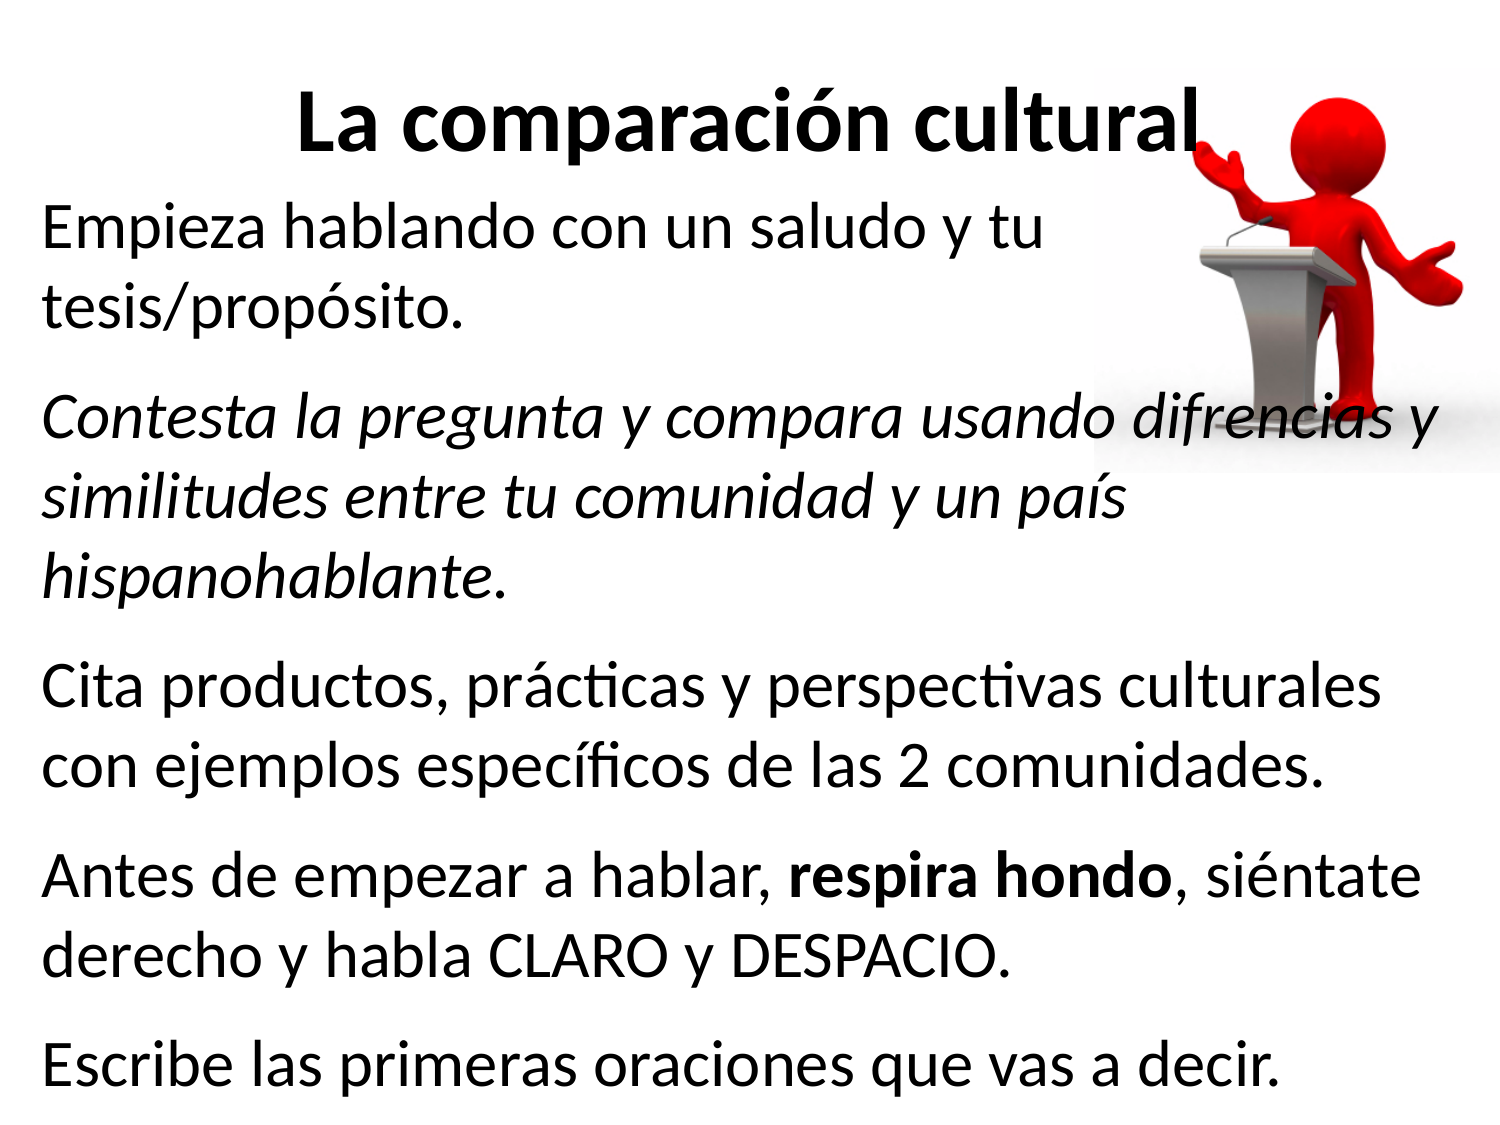

# La comparación cultural
Empieza hablando con un saludo y tu tesis/propósito.
Contesta la pregunta y compara usando difrencias y similitudes entre tu comunidad y un país hispanohablante.
Cita productos, prácticas y perspectivas culturales con ejemplos específicos de las 2 comunidades.
Antes de empezar a hablar, respira hondo, siéntate derecho y habla CLARO y DESPACIO.
Escribe las primeras oraciones que vas a decir.